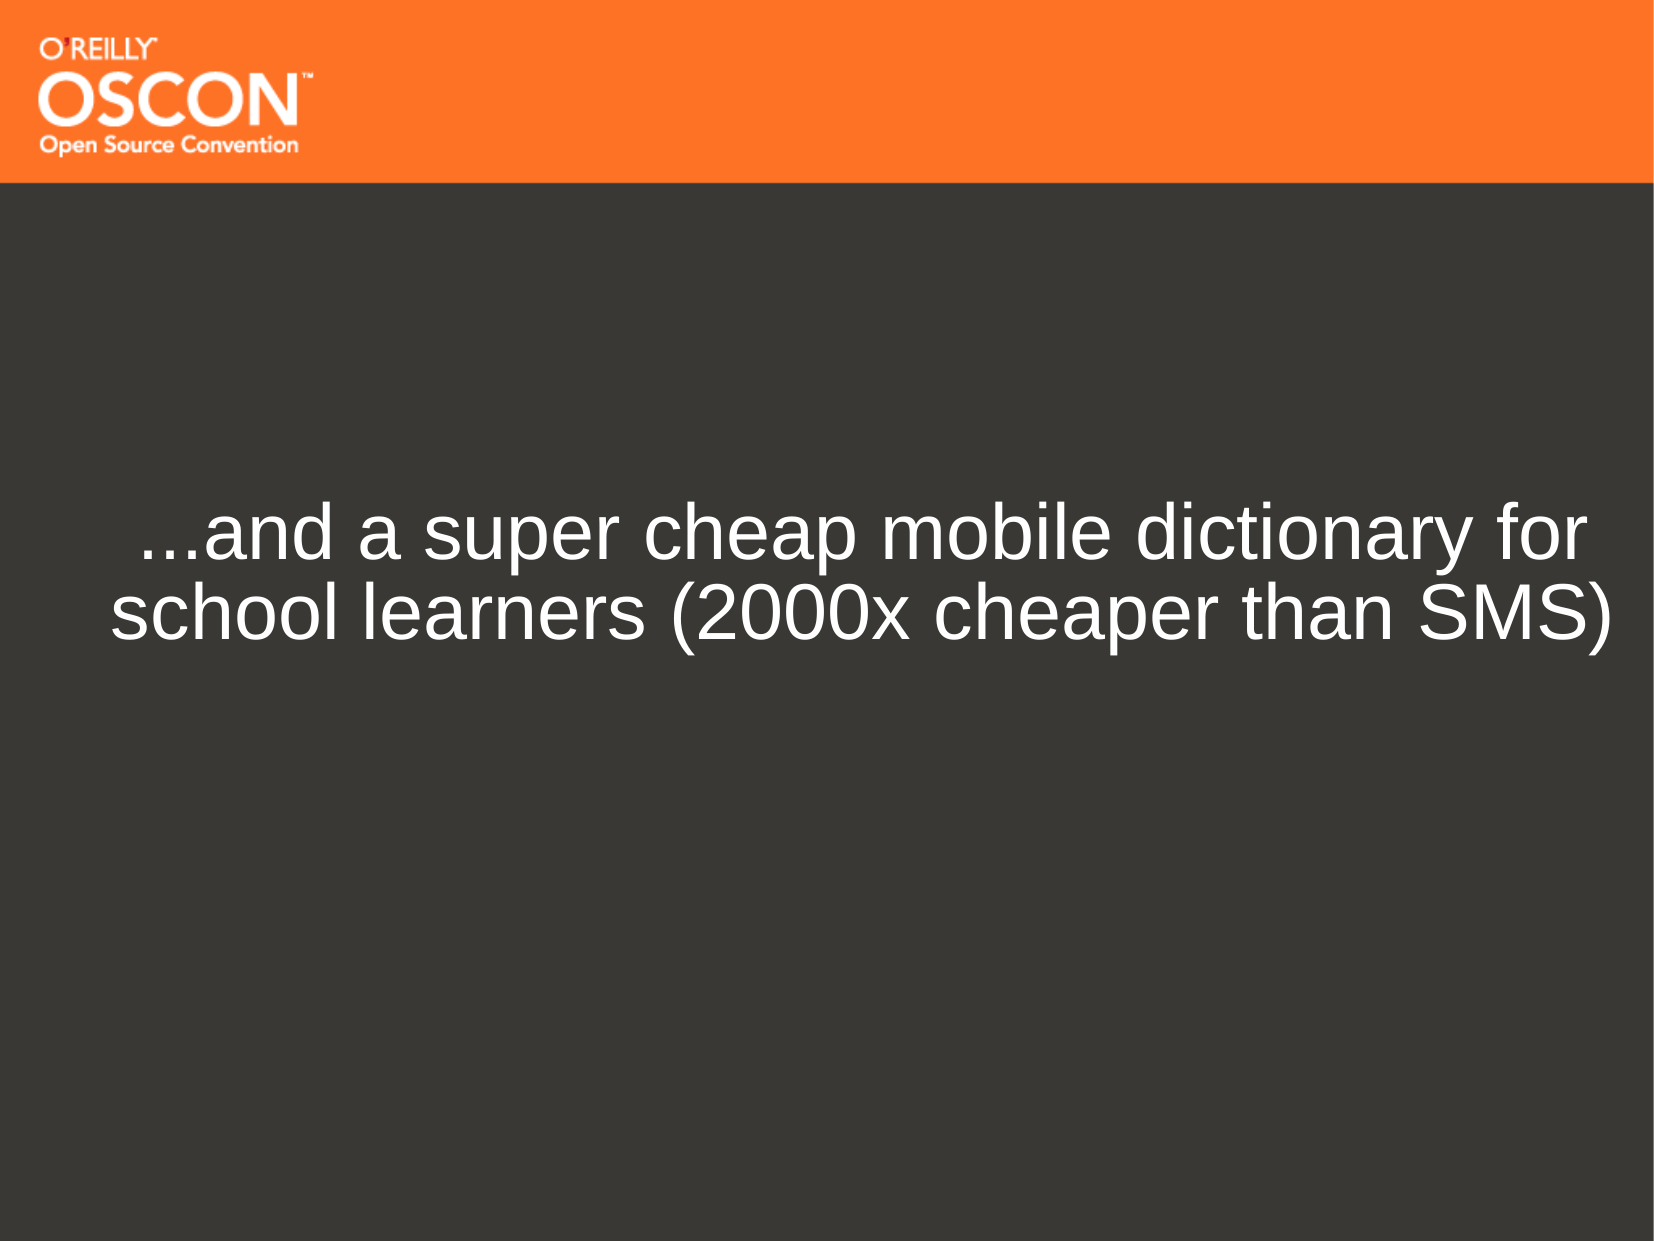

#
...and a super cheap mobile dictionary for school learners (2000x cheaper than SMS)